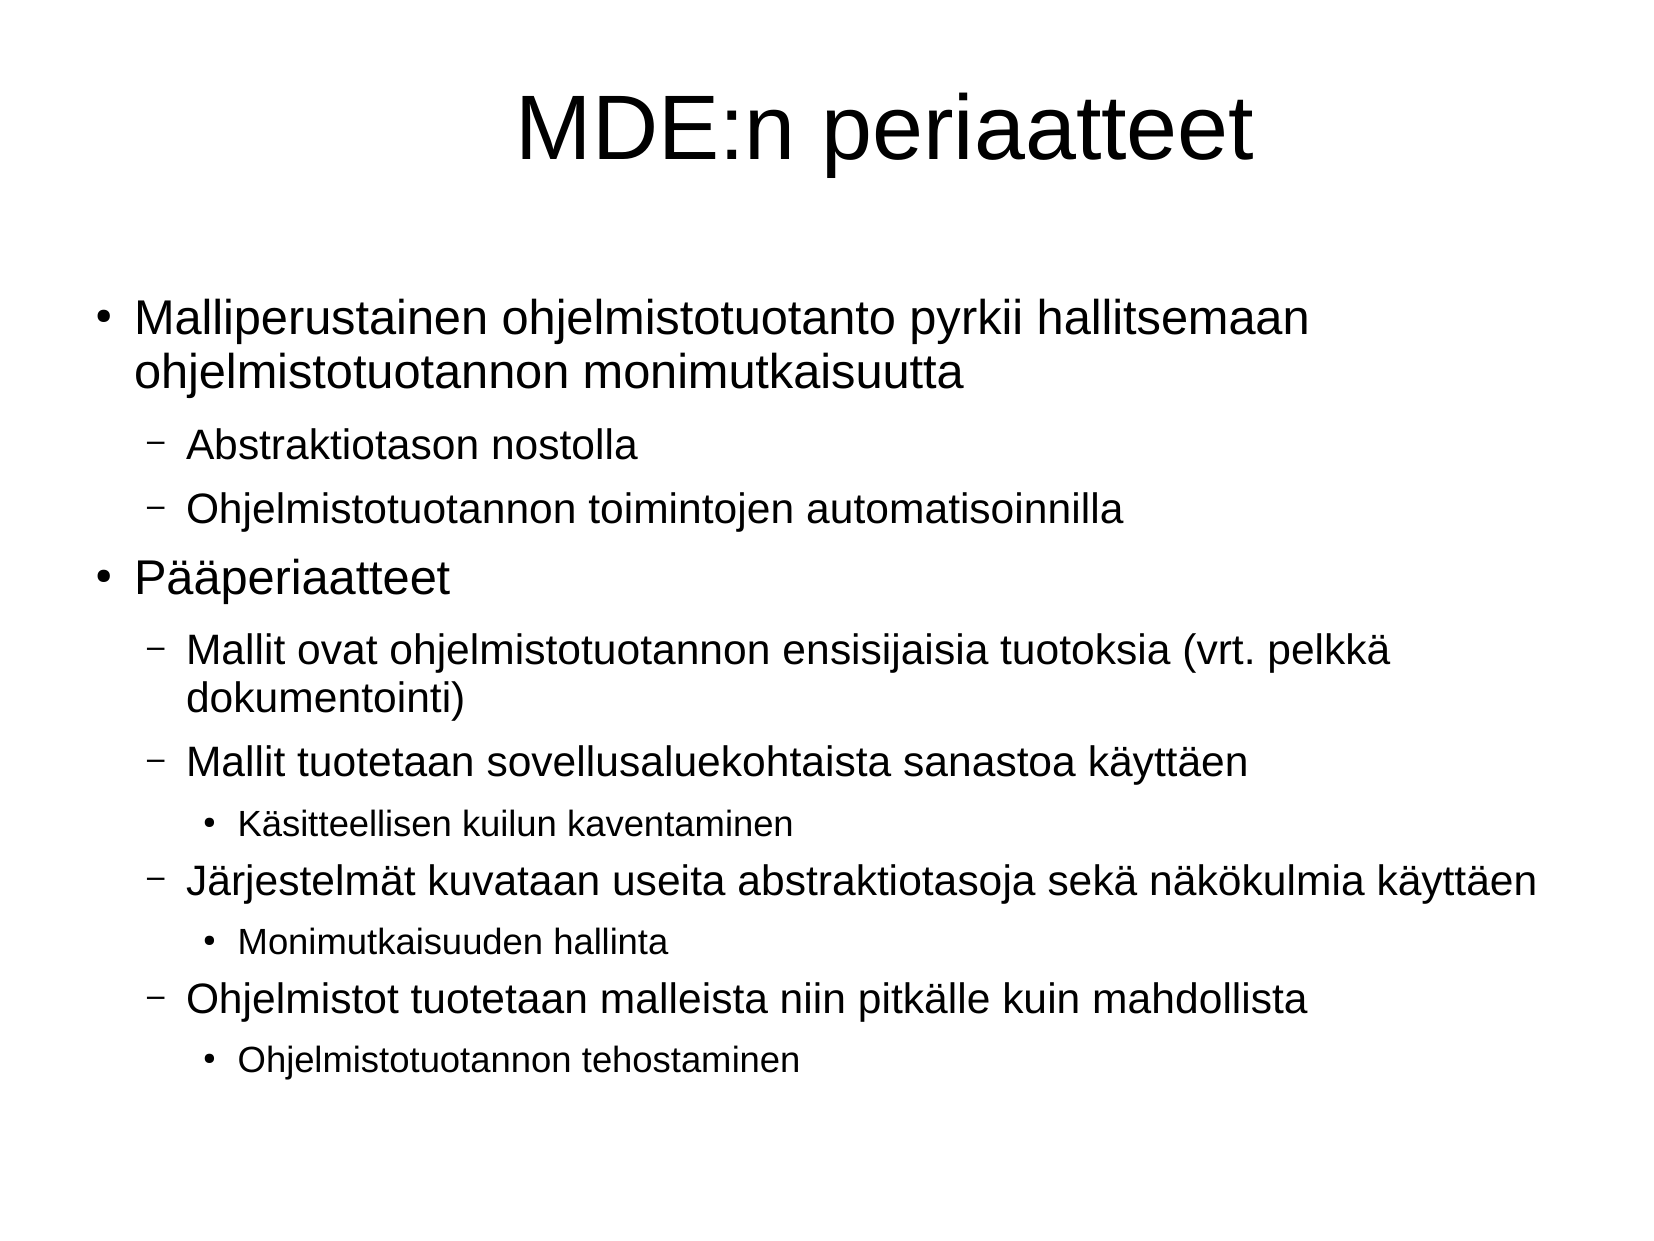

# MDE:n periaatteet
Malliperustainen ohjelmistotuotanto pyrkii hallitsemaan ohjelmistotuotannon monimutkaisuutta
Abstraktiotason nostolla
Ohjelmistotuotannon toimintojen automatisoinnilla
Pääperiaatteet
Mallit ovat ohjelmistotuotannon ensisijaisia tuotoksia (vrt. pelkkä dokumentointi)
Mallit tuotetaan sovellusaluekohtaista sanastoa käyttäen
Käsitteellisen kuilun kaventaminen
Järjestelmät kuvataan useita abstraktiotasoja sekä näkökulmia käyttäen
Monimutkaisuuden hallinta
Ohjelmistot tuotetaan malleista niin pitkälle kuin mahdollista
Ohjelmistotuotannon tehostaminen